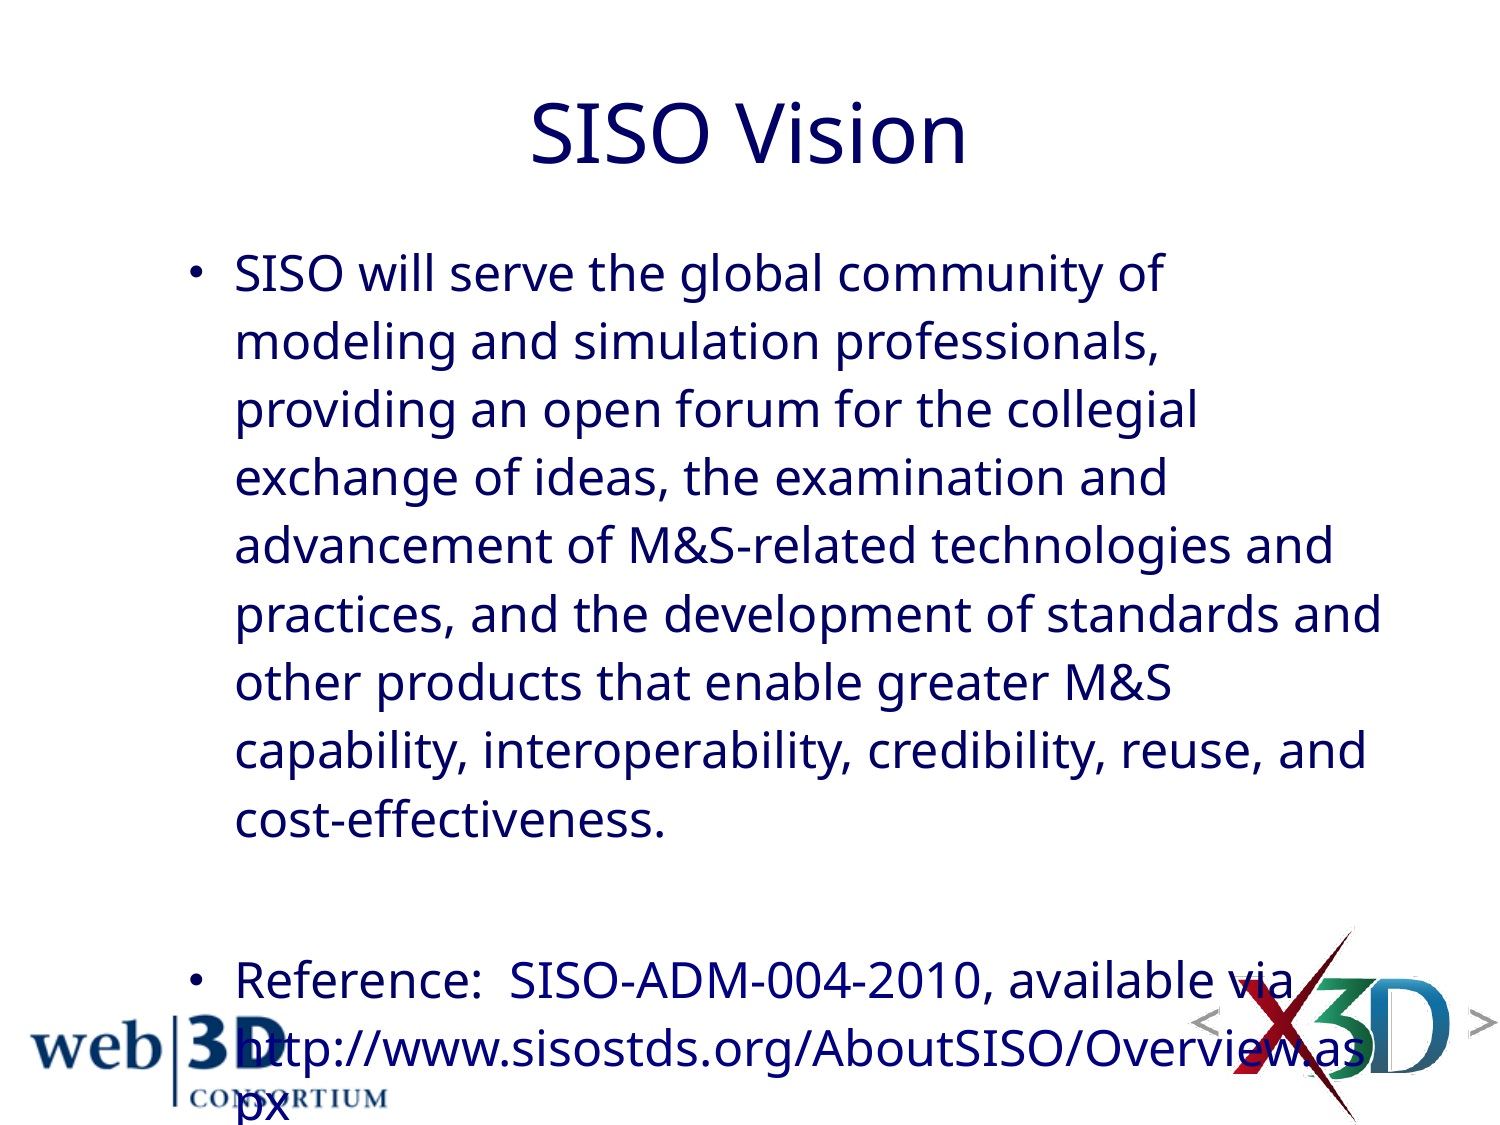

# SISO Vision
SISO will serve the global community of modeling and simulation professionals, providing an open forum for the collegial exchange of ideas, the examination and advancement of M&S-related technologies and practices, and the development of standards and other products that enable greater M&S capability, interoperability, credibility, reuse, and cost-effectiveness.
Reference: SISO-ADM-004-2010, available via http://www.sisostds.org/AboutSISO/Overview.aspx